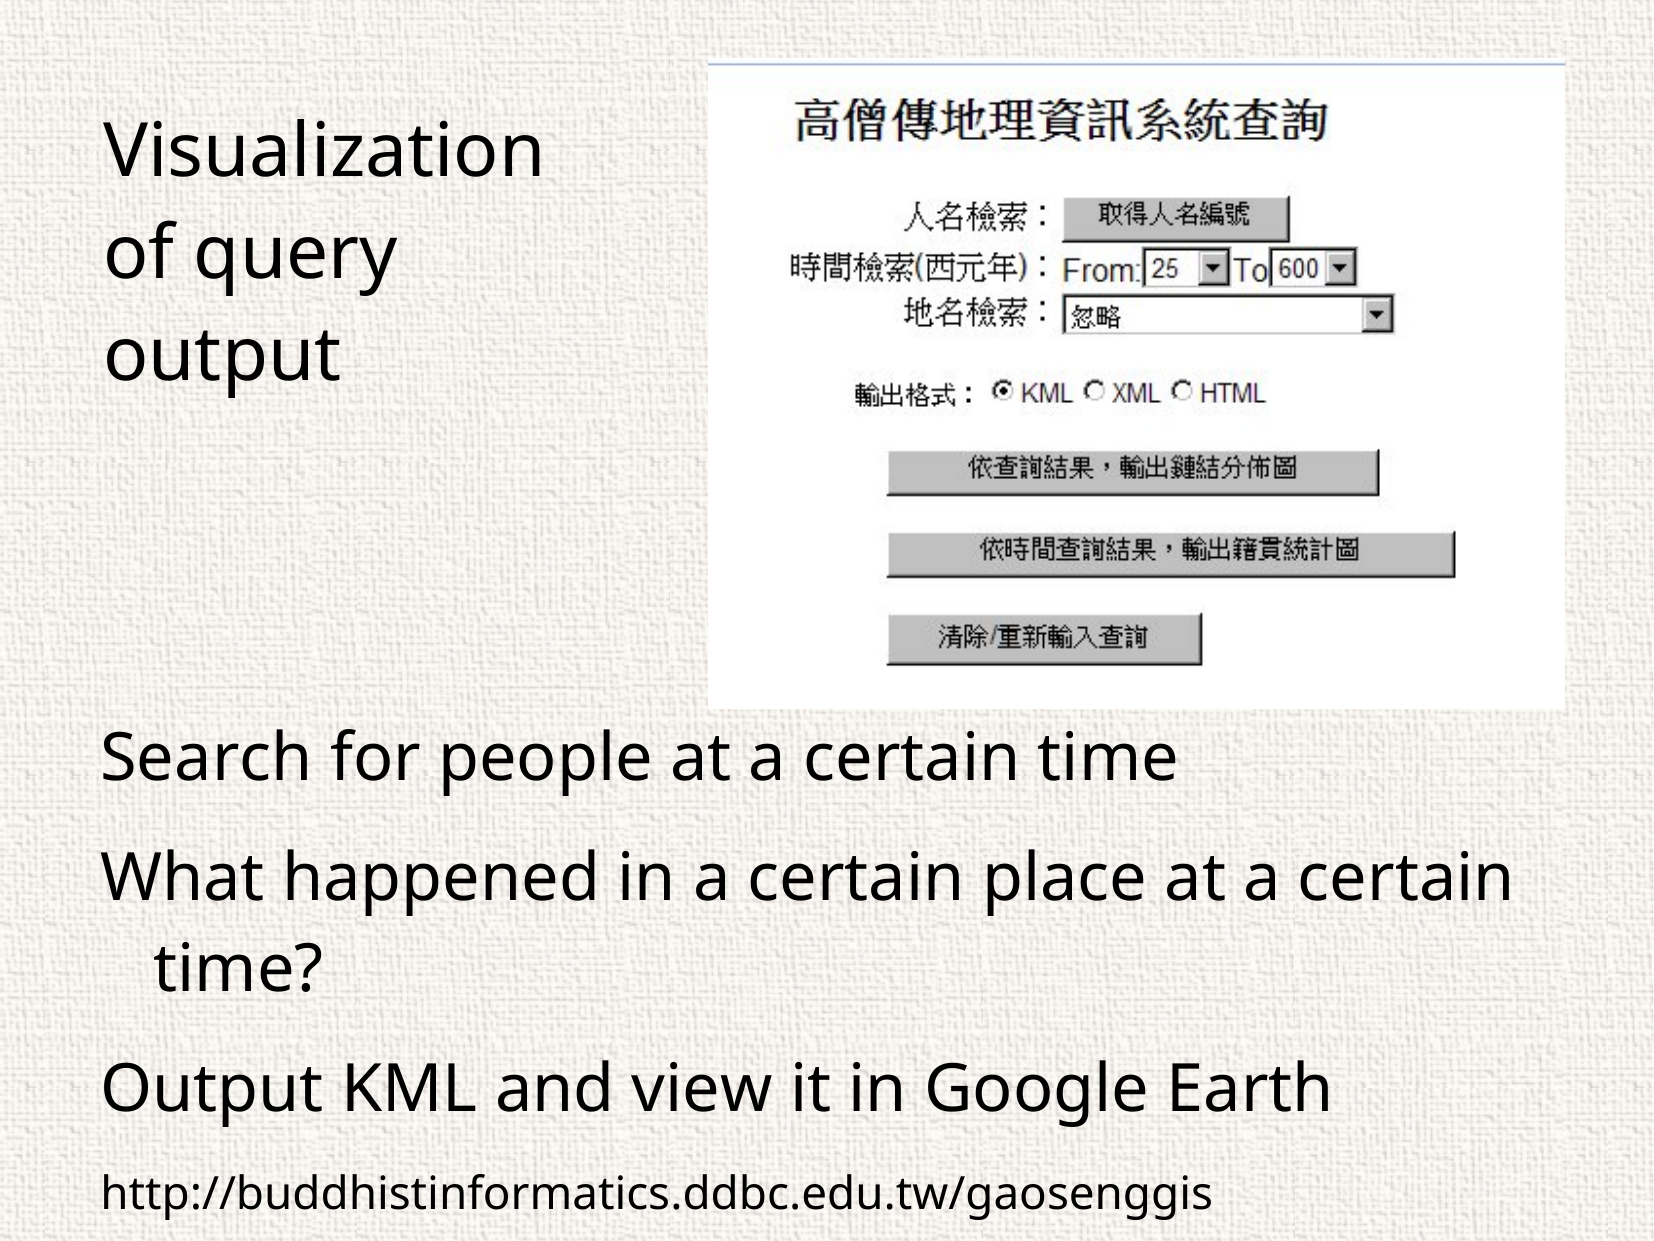

Visualization of query output
# Search for people at a certain time
What happened in a certain place at a certain time?
Output KML and view it in Google Earth
http://buddhistinformatics.ddbc.edu.tw/gaosenggis